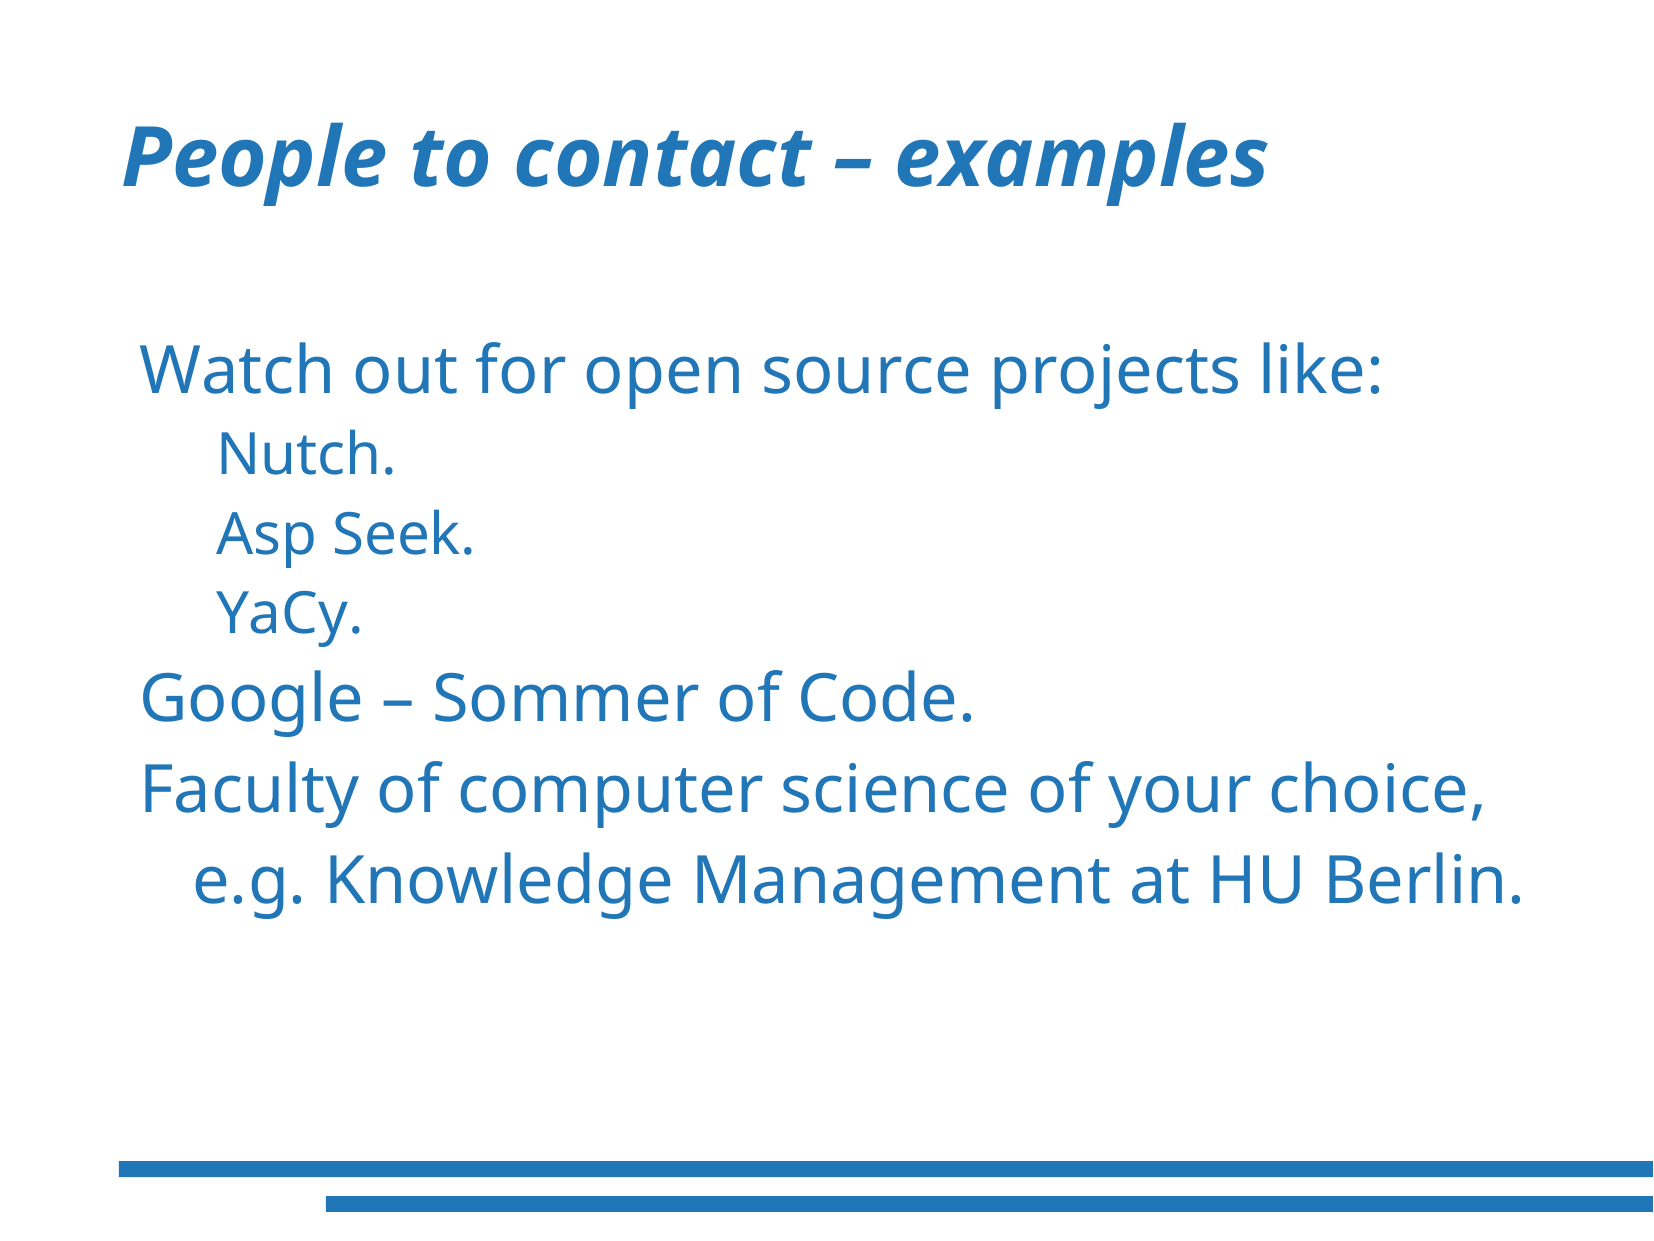

# People to contact – examples
Watch out for open source projects like:
Nutch.
Asp Seek.
YaCy.
Google – Sommer of Code.
Faculty of computer science of your choice, e.g. Knowledge Management at HU Berlin.